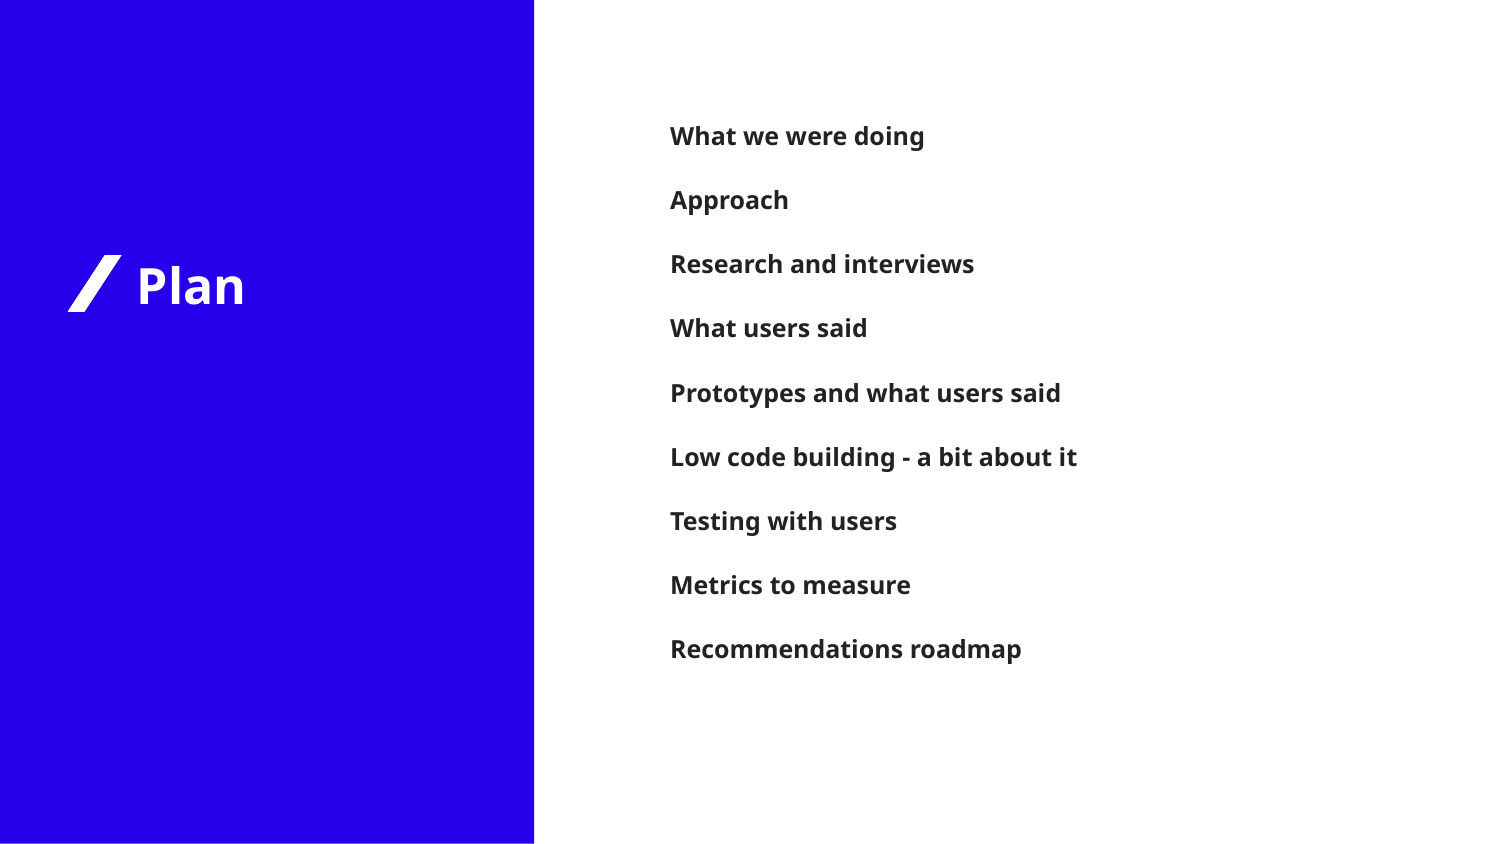

What we were doing
Approach
Research and interviews
What users said
Prototypes and what users said
Low code building - a bit about it
Testing with users
Metrics to measure
Recommendations roadmap
# Plan